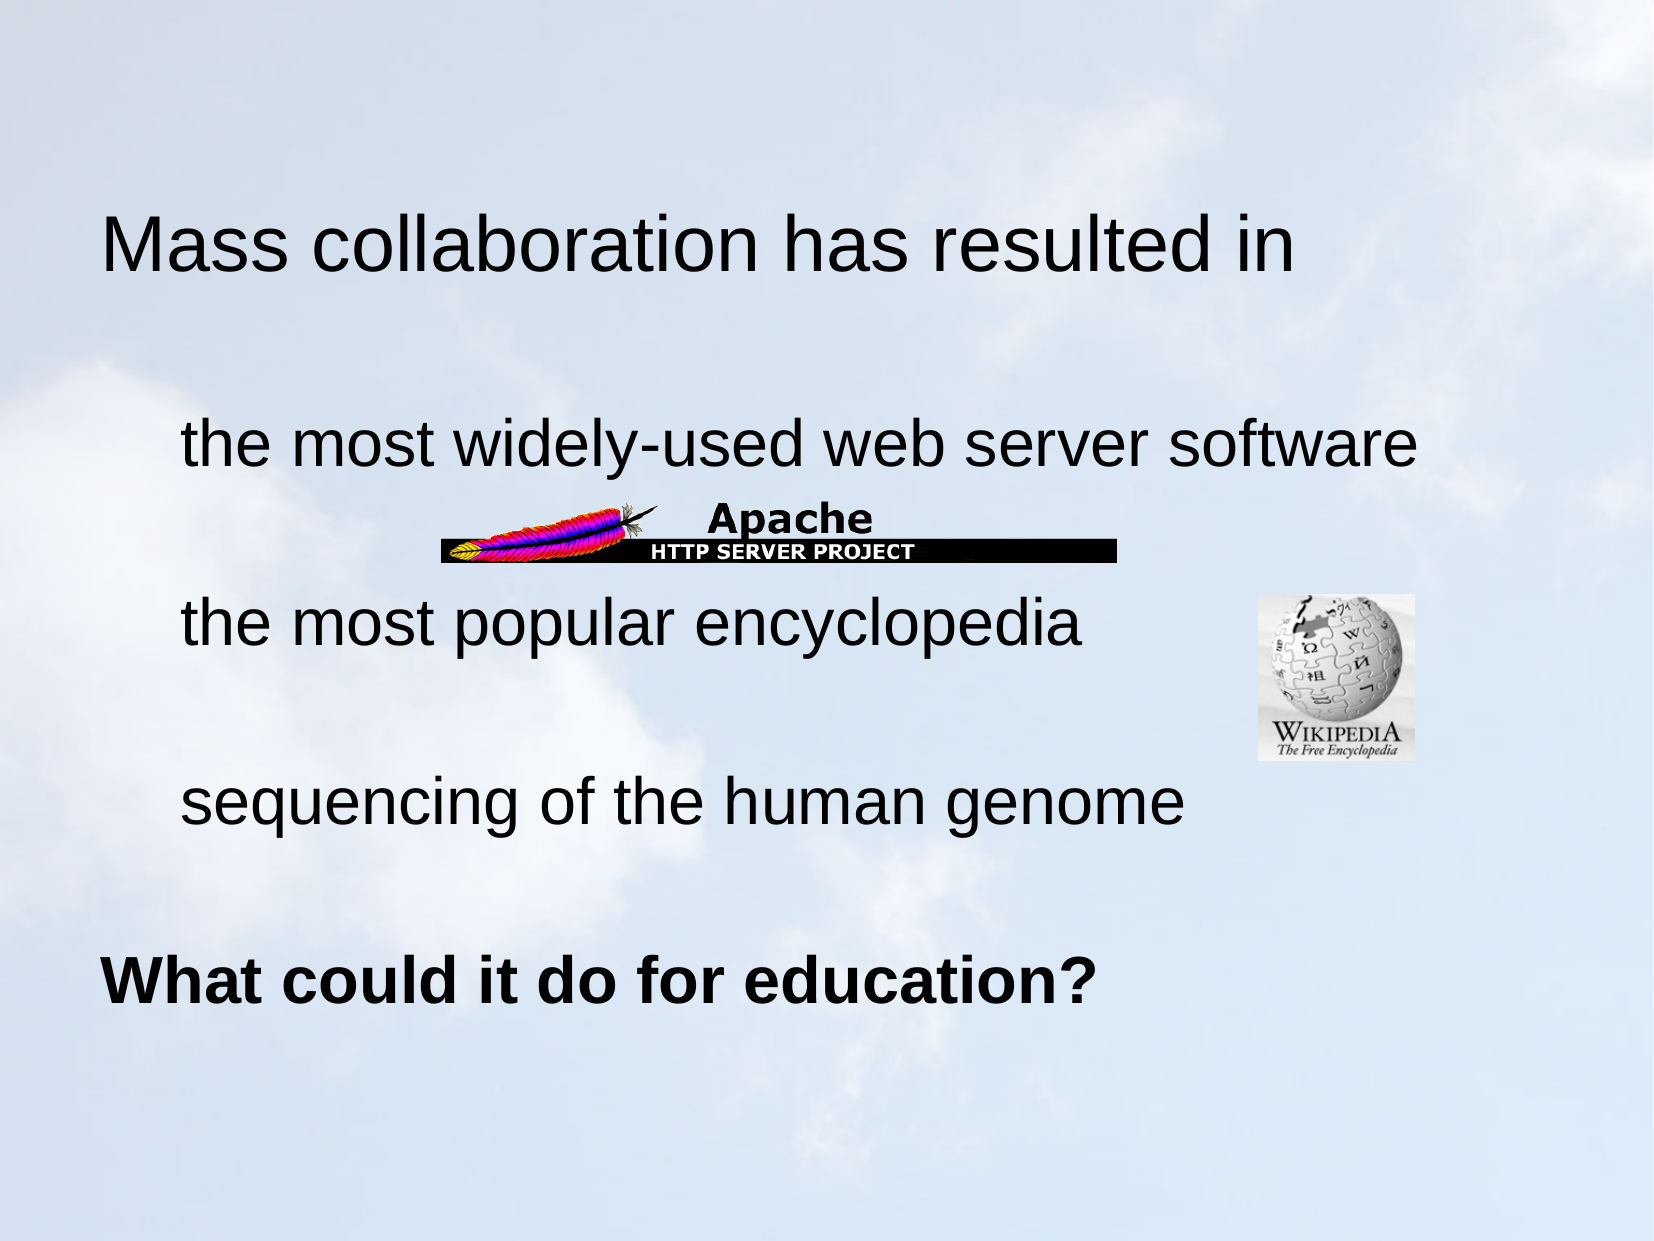

#
Mass collaboration has resulted in
the most widely-used web server software
the most popular encyclopedia
sequencing of the human genome
What could it do for education?